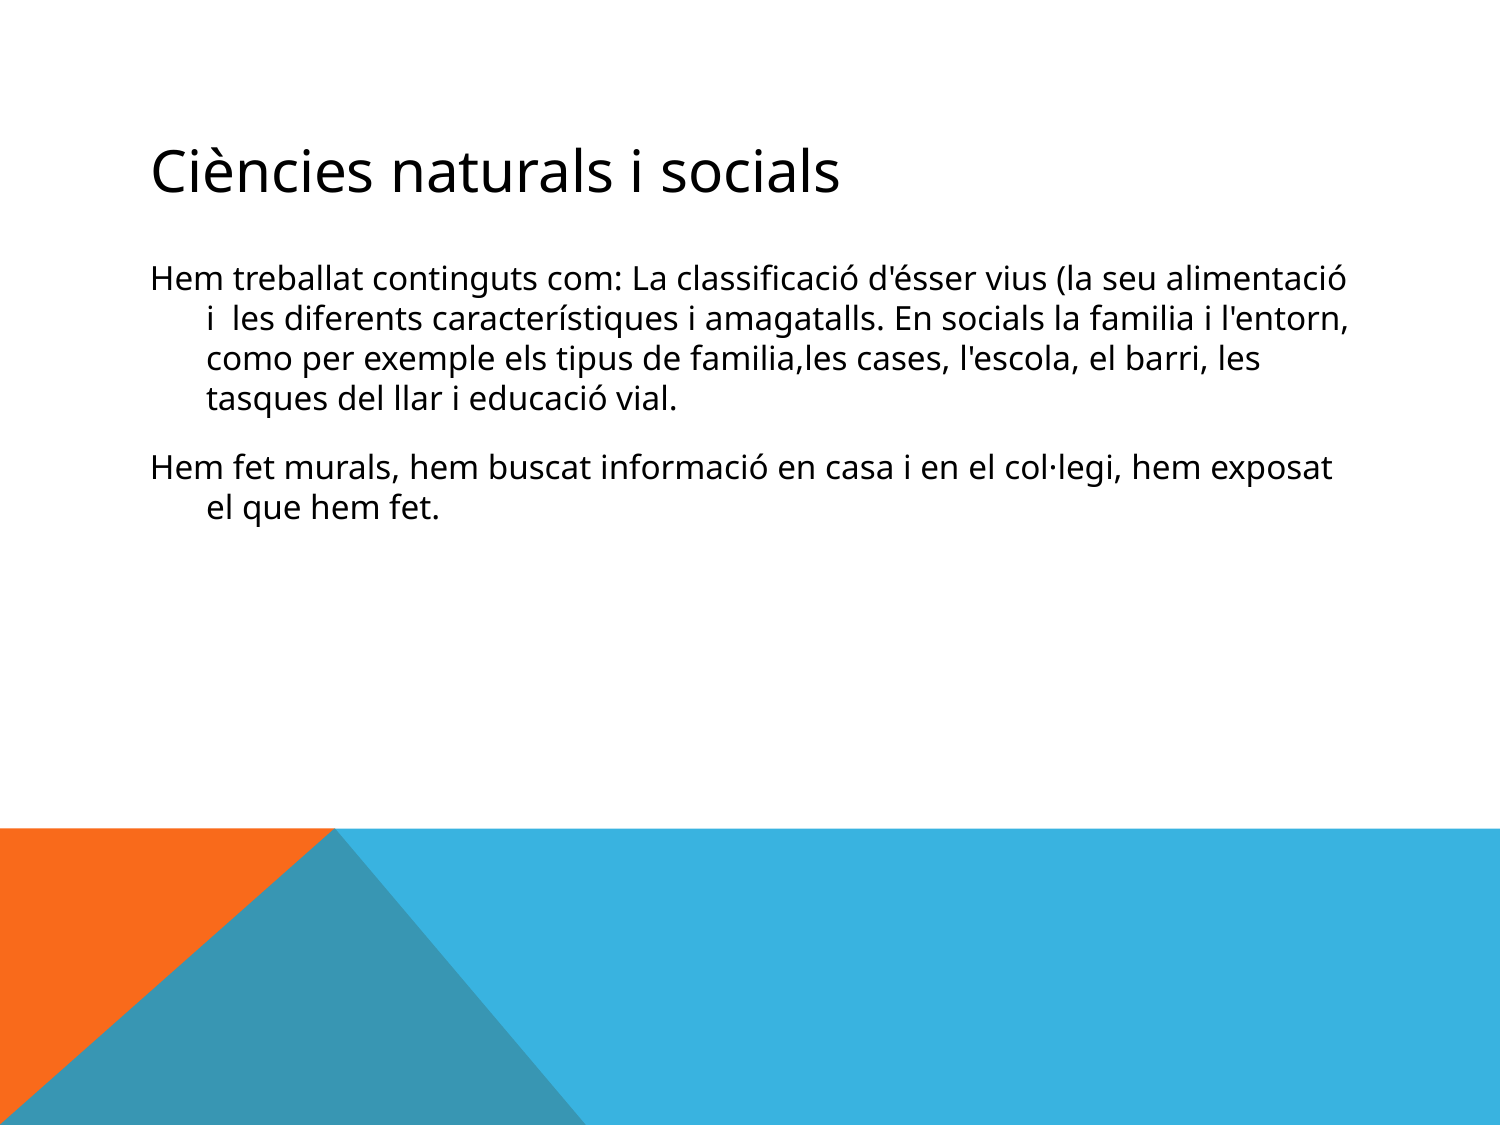

Ciències naturals i socials
# Hem treballat continguts com: La classificació d'ésser vius (la seu alimentació i les diferents característiques i amagatalls. En socials la familia i l'entorn, como per exemple els tipus de familia,les cases, l'escola, el barri, les tasques del llar i educació vial.
Hem fet murals, hem buscat informació en casa i en el col·legi, hem exposat el que hem fet.